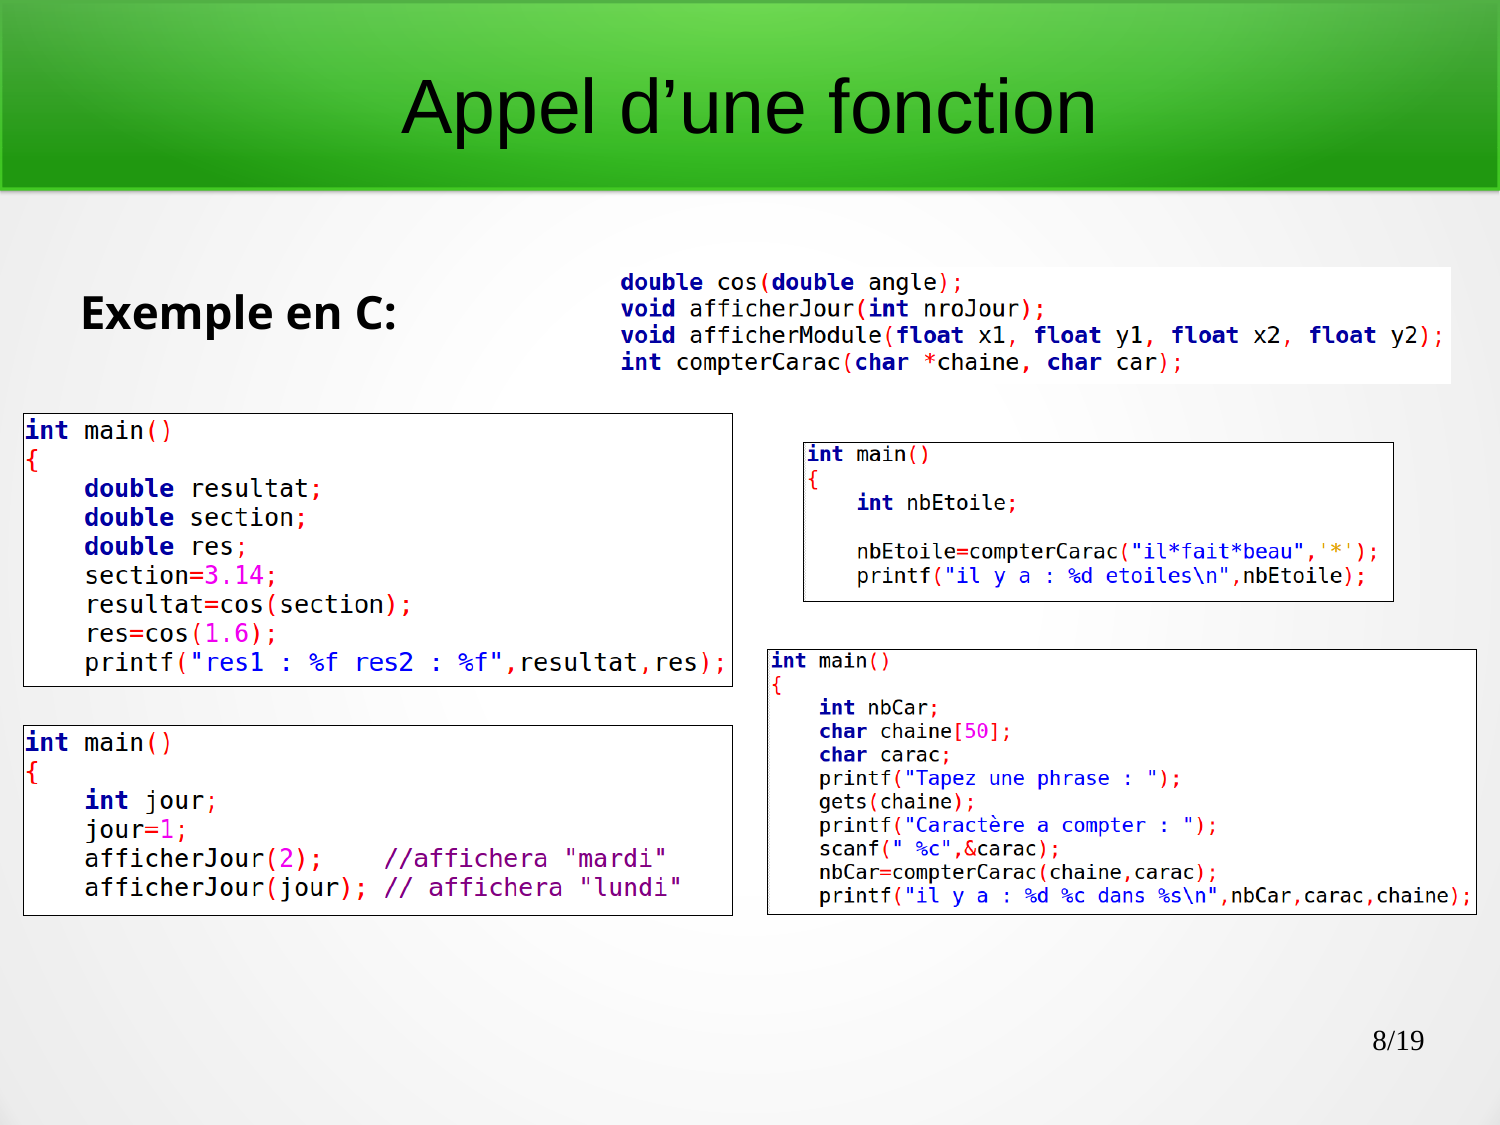

# Appel d’une fonction
Exemple en C:
8